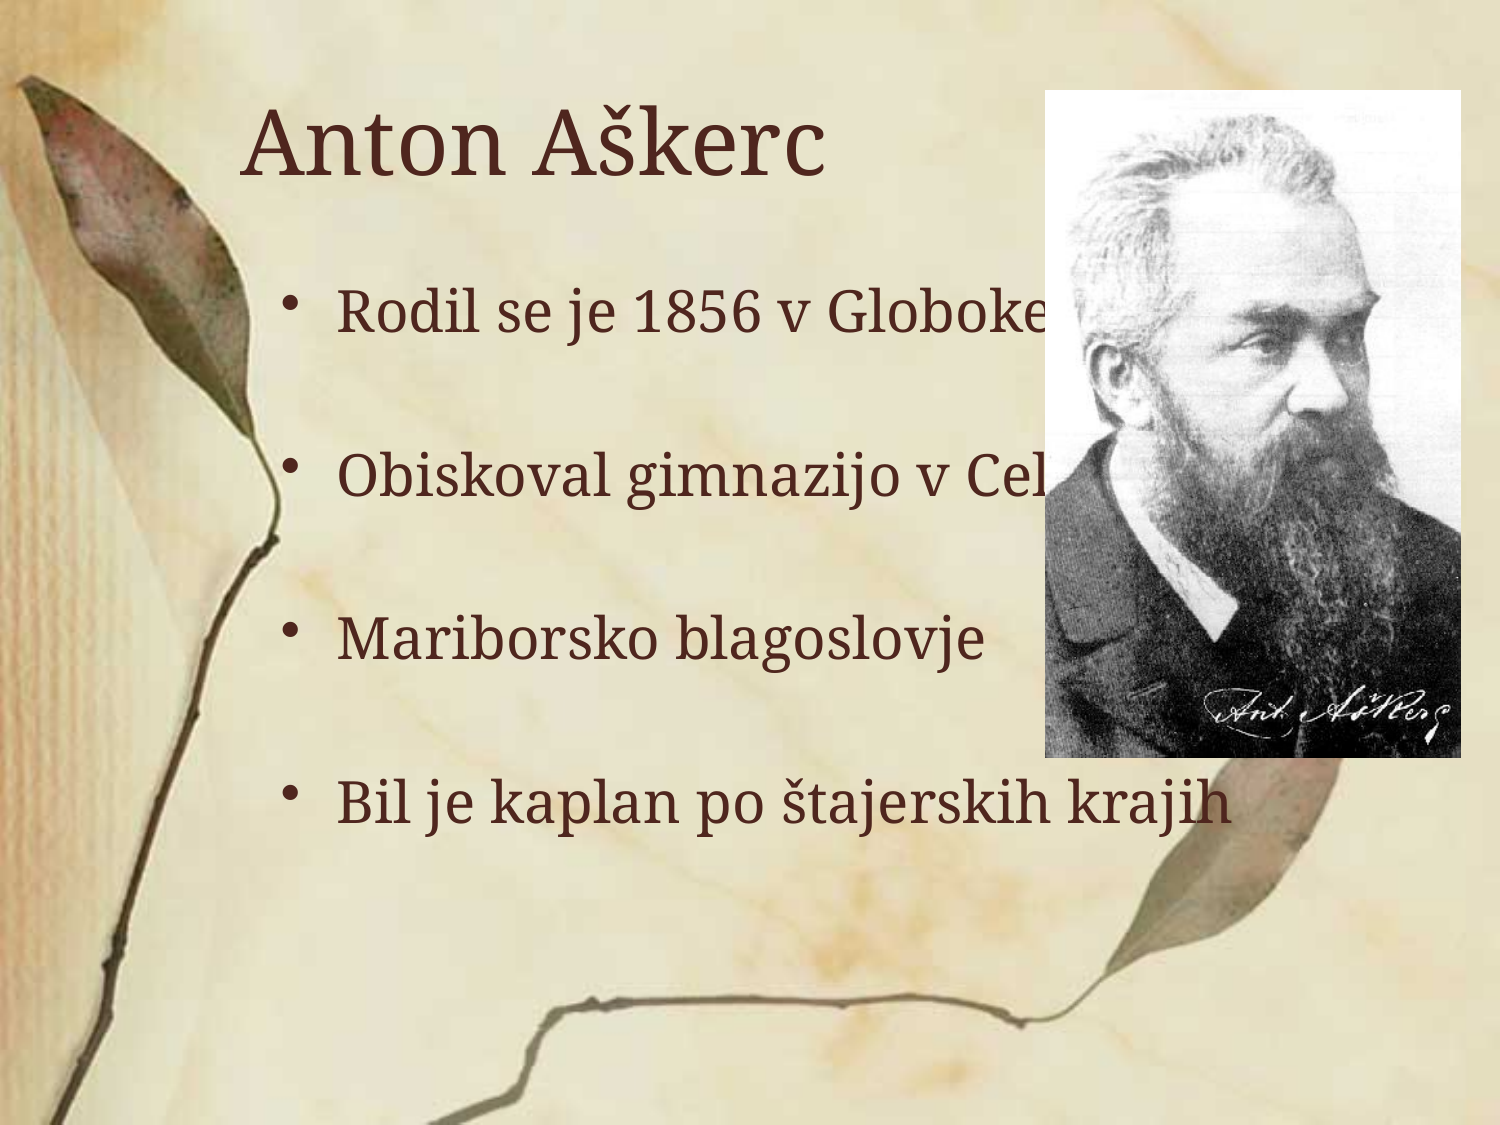

# Anton Aškerc
Rodil se je 1856 v Globokem
Obiskoval gimnazijo v Celju
Mariborsko blagoslovje
Bil je kaplan po štajerskih krajih